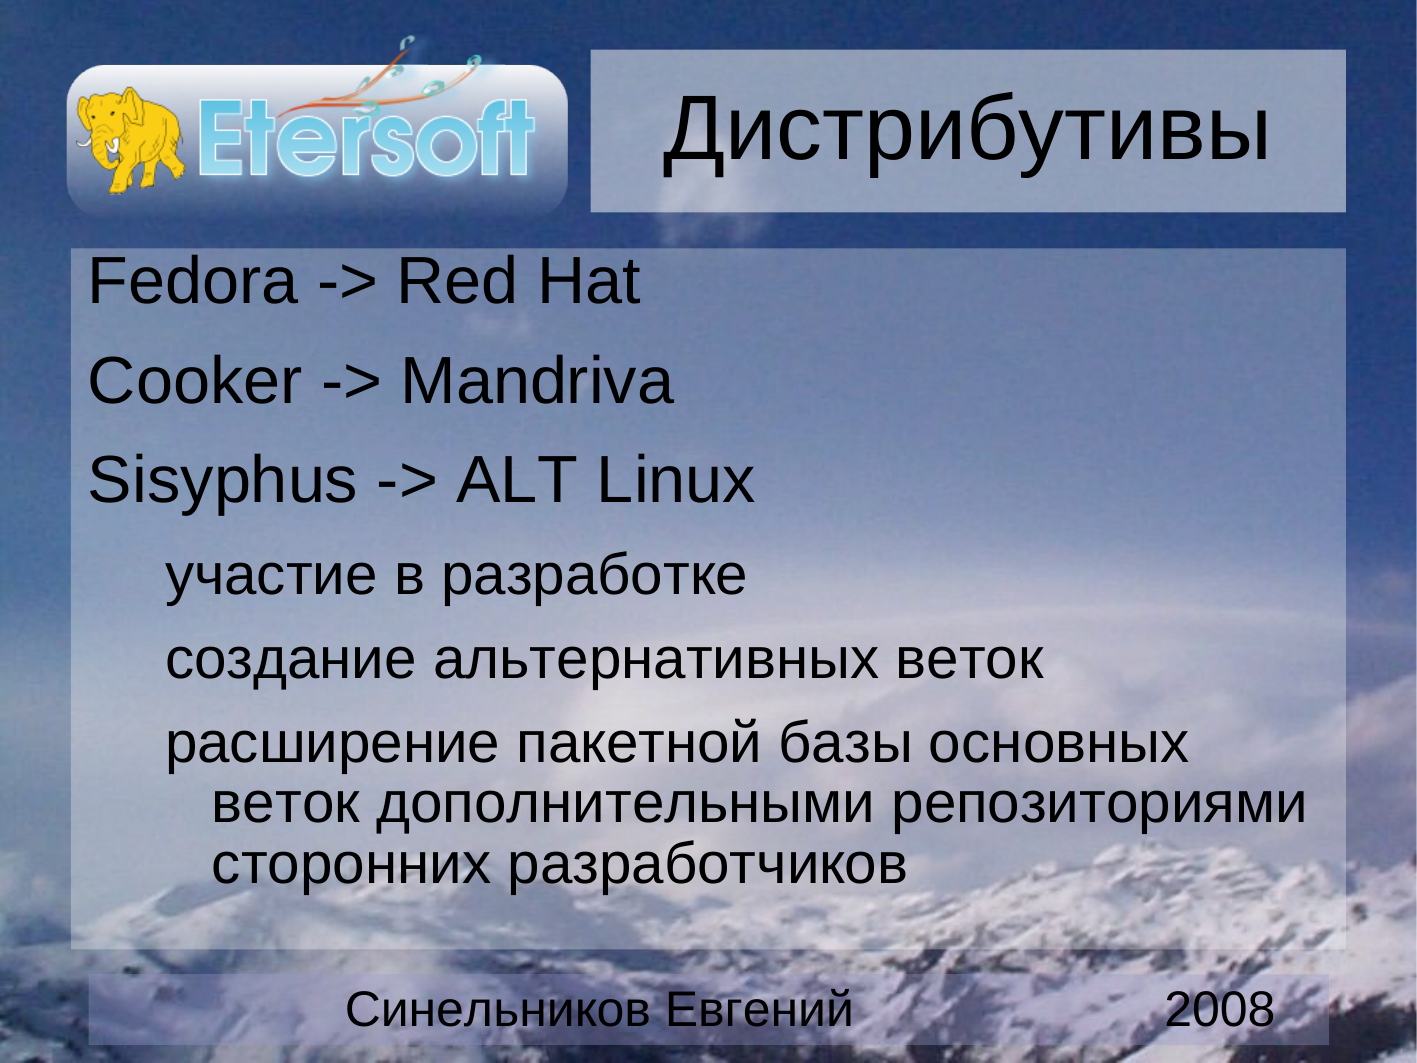

# Дистрибутивы
Fedora -> Red Hat
Cooker -> Mandriva
Sisyphus -> ALT Linux
участие в разработке
создание альтернативных веток
расширение пакетной базы основных веток дополнительными репозиториями сторонних разработчиков